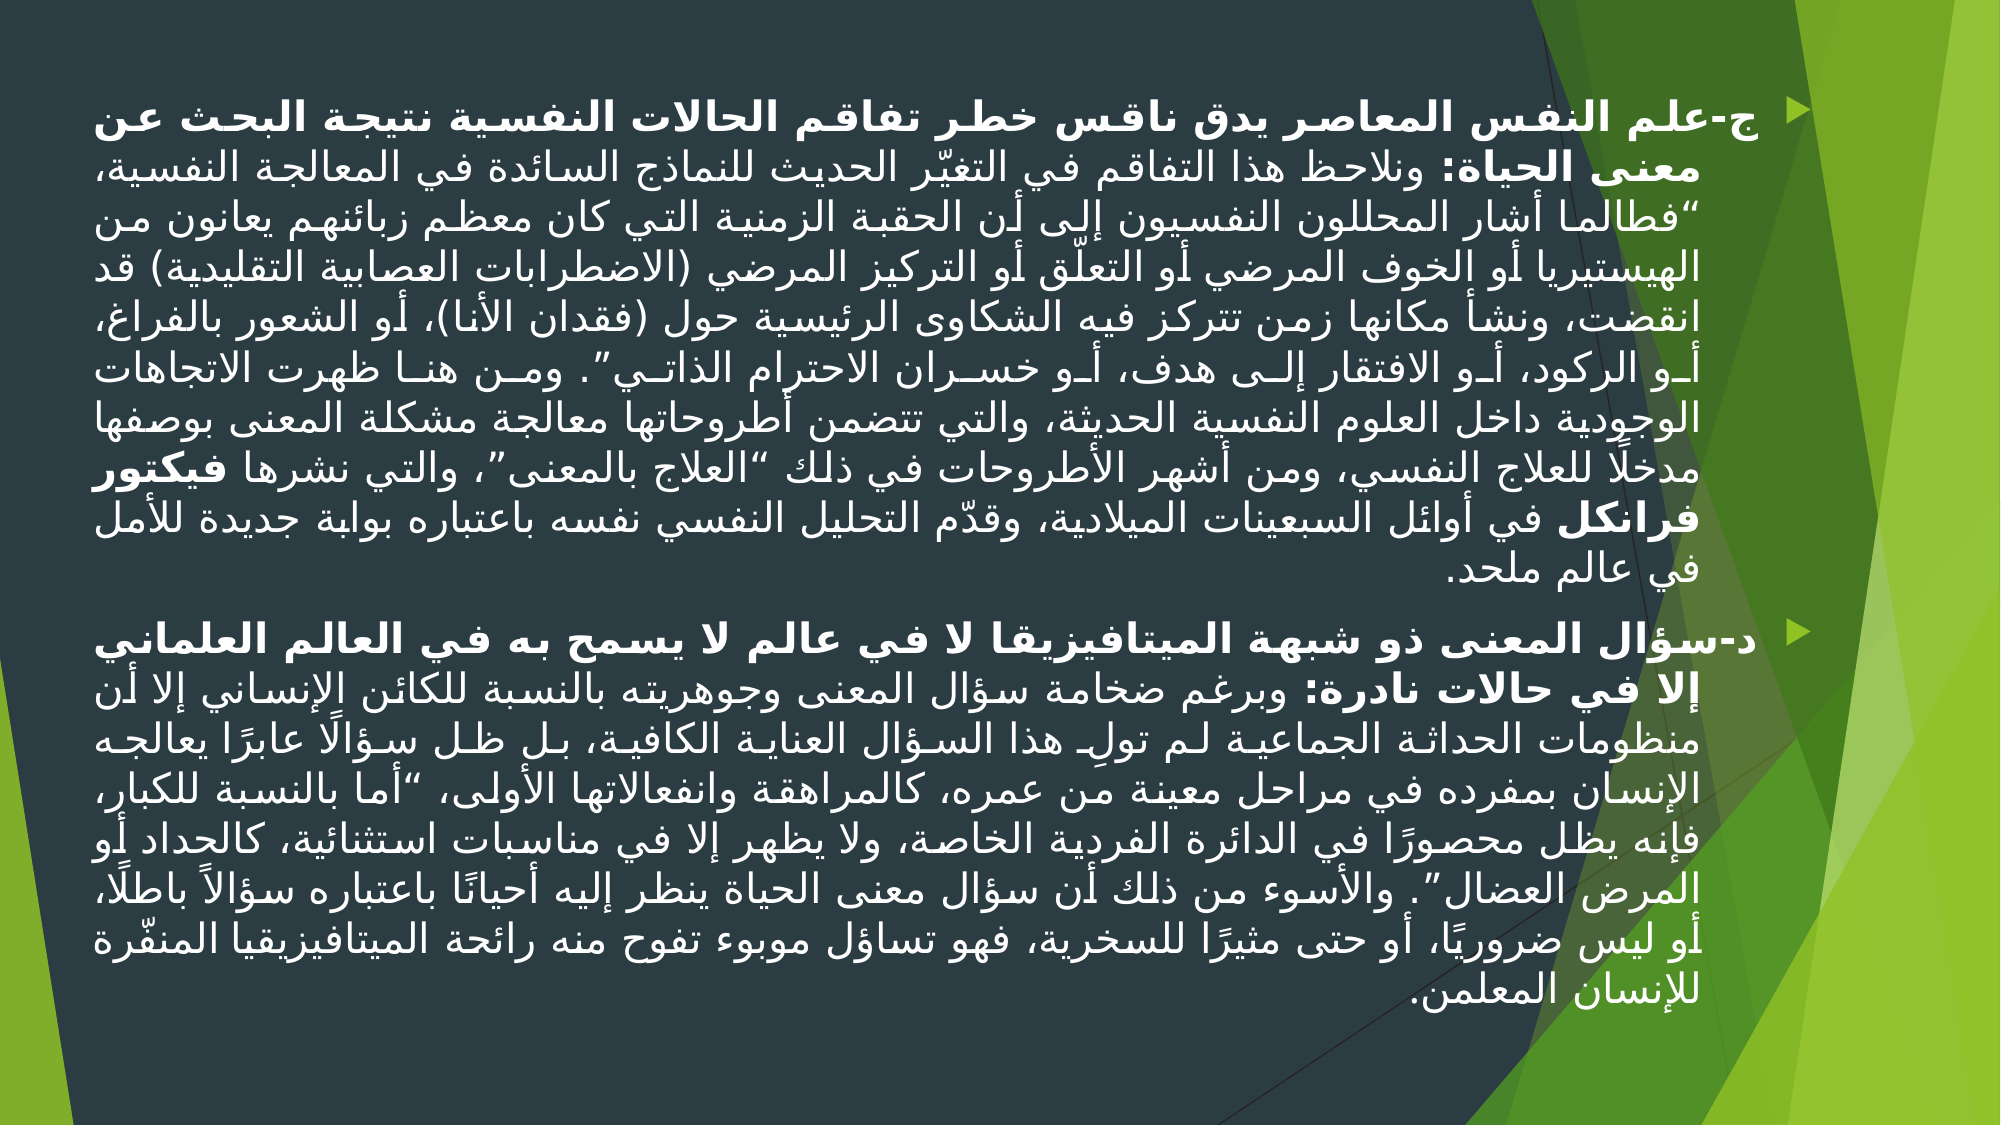

# ج-علم النفس المعاصر يدق ناقس خطر تفاقم الحالات النفسية نتيجة البحث عن معنى الحياة: ونلاحظ هذا التفاقم في التغيّر الحديث للنماذج السائدة في المعالجة النفسية، “فطالما أشار المحللون النفسيون إلى أن الحقبة الزمنية التي كان معظم زبائنهم يعانون من الهيستيريا أو الخوف المرضي أو التعلّق أو التركيز المرضي (الاضطرابات العصابية التقليدية) قد انقضت، ونشأ مكانها زمن تتركز فيه الشكاوى الرئيسية حول (فقدان الأنا)، أو الشعور بالفراغ، أو الركود، أو الافتقار إلى هدف، أو خسران الاحترام الذاتي”. ومن هنا ظهرت الاتجاهات الوجودية داخل العلوم النفسية الحديثة، والتي تتضمن أطروحاتها معالجة مشكلة المعنى بوصفها مدخلًا للعلاج النفسي، ومن أشهر الأطروحات في ذلك “العلاج بالمعنى”، والتي نشرها فيكتور فرانكل في أوائل السبعينات الميلادية، وقدّم التحليل النفسي نفسه باعتباره بوابة جديدة للأمل في عالم ملحد.
د-سؤال المعنى ذو شبهة الميتافيزيقا لا في عالم لا يسمح به في العالم العلماني إلا في حالات نادرة: وبرغم ضخامة سؤال المعنى وجوهريته بالنسبة للكائن الإنساني إلا أن منظومات الحداثة الجماعية لم تولِ هذا السؤال العناية الكافية، بل ظل سؤالًا عابرًا يعالجه الإنسان بمفرده في مراحل معينة من عمره، كالمراهقة وانفعالاتها الأولى، “أما بالنسبة للكبار، فإنه يظل محصورًا في الدائرة الفردية الخاصة، ولا يظهر إلا في مناسبات استثنائية، كالحداد أو المرض العضال”. والأسوء من ذلك أن سؤال معنى الحياة ينظر إليه أحيانًا باعتباره سؤالاً باطلًا، أو ليس ضروريًا، أو حتى مثيرًا للسخرية، فهو تساؤل موبوء تفوح منه رائحة الميتافيزيقيا المنفّرة للإنسان المعلمن.